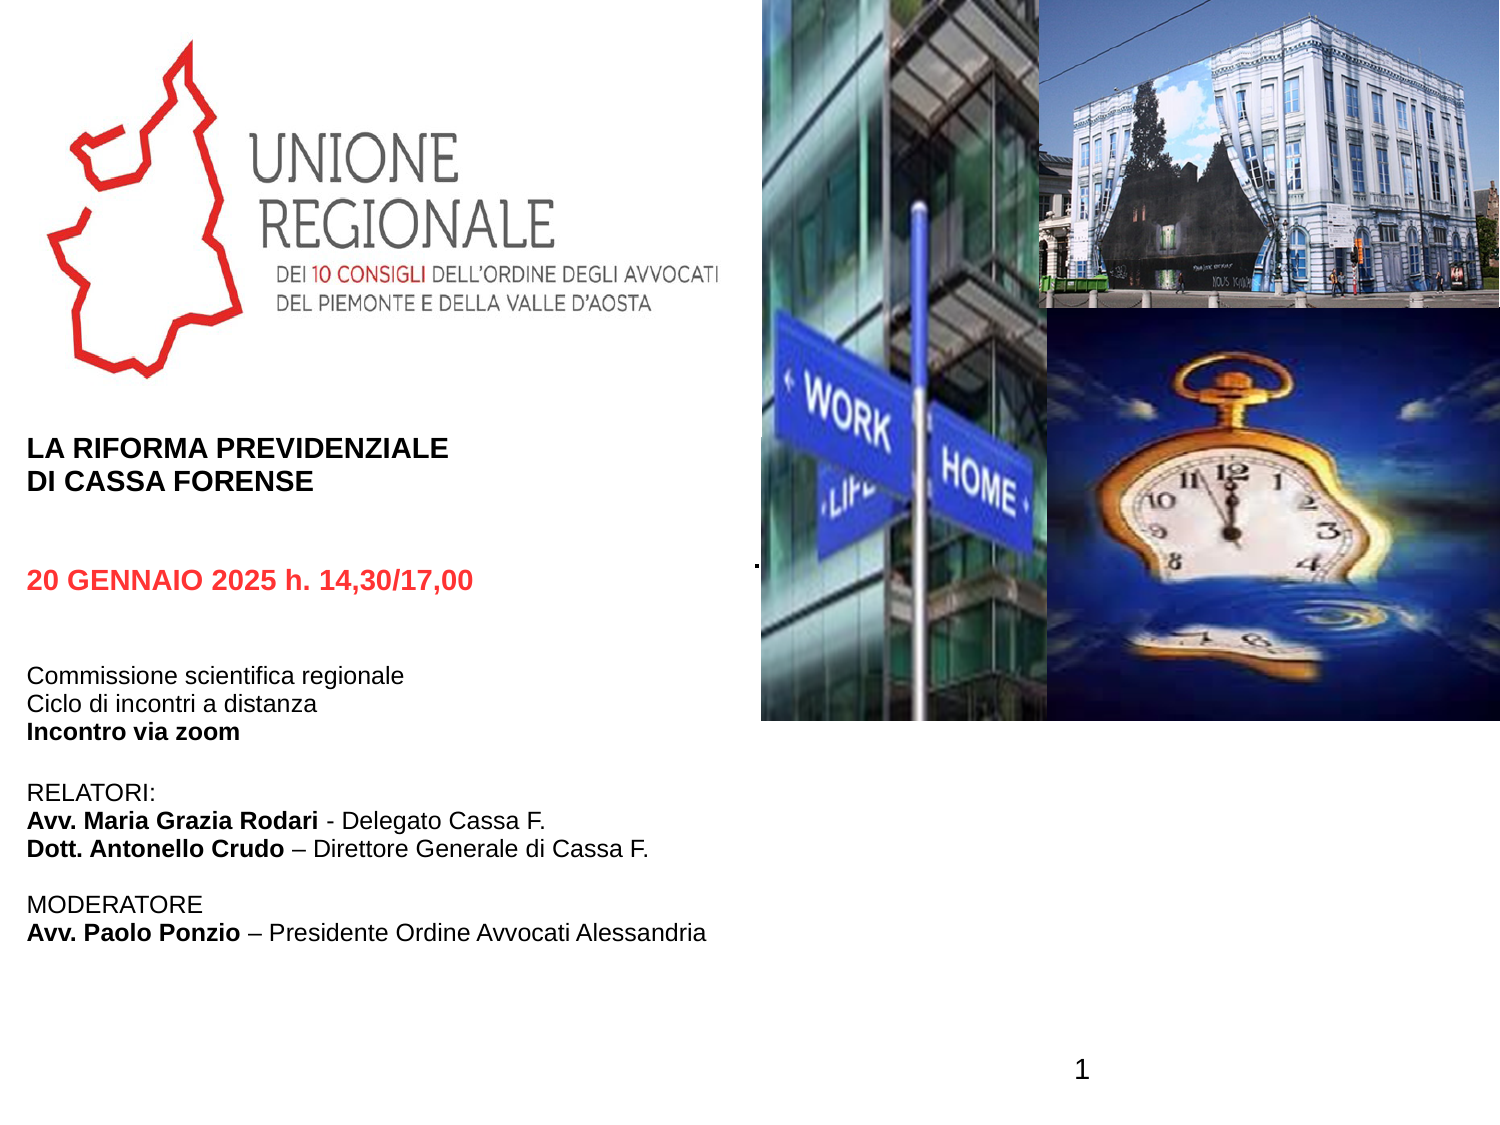

LA RIFORMA PREVIDENZIALE
DI CASSA FORENSE
20 GENNAIO 2025 h. 14,30/17,00
Commissione scientifica regionale
Ciclo di incontri a distanza
Incontro via zoom
RELATORI:
Avv. Maria Grazia Rodari - Delegato Cassa F.
Dott. Antonello Crudo – Direttore Generale di Cassa F.
MODERATORE
Avv. Paolo Ponzio – Presidente Ordine Avvocati Alessandria